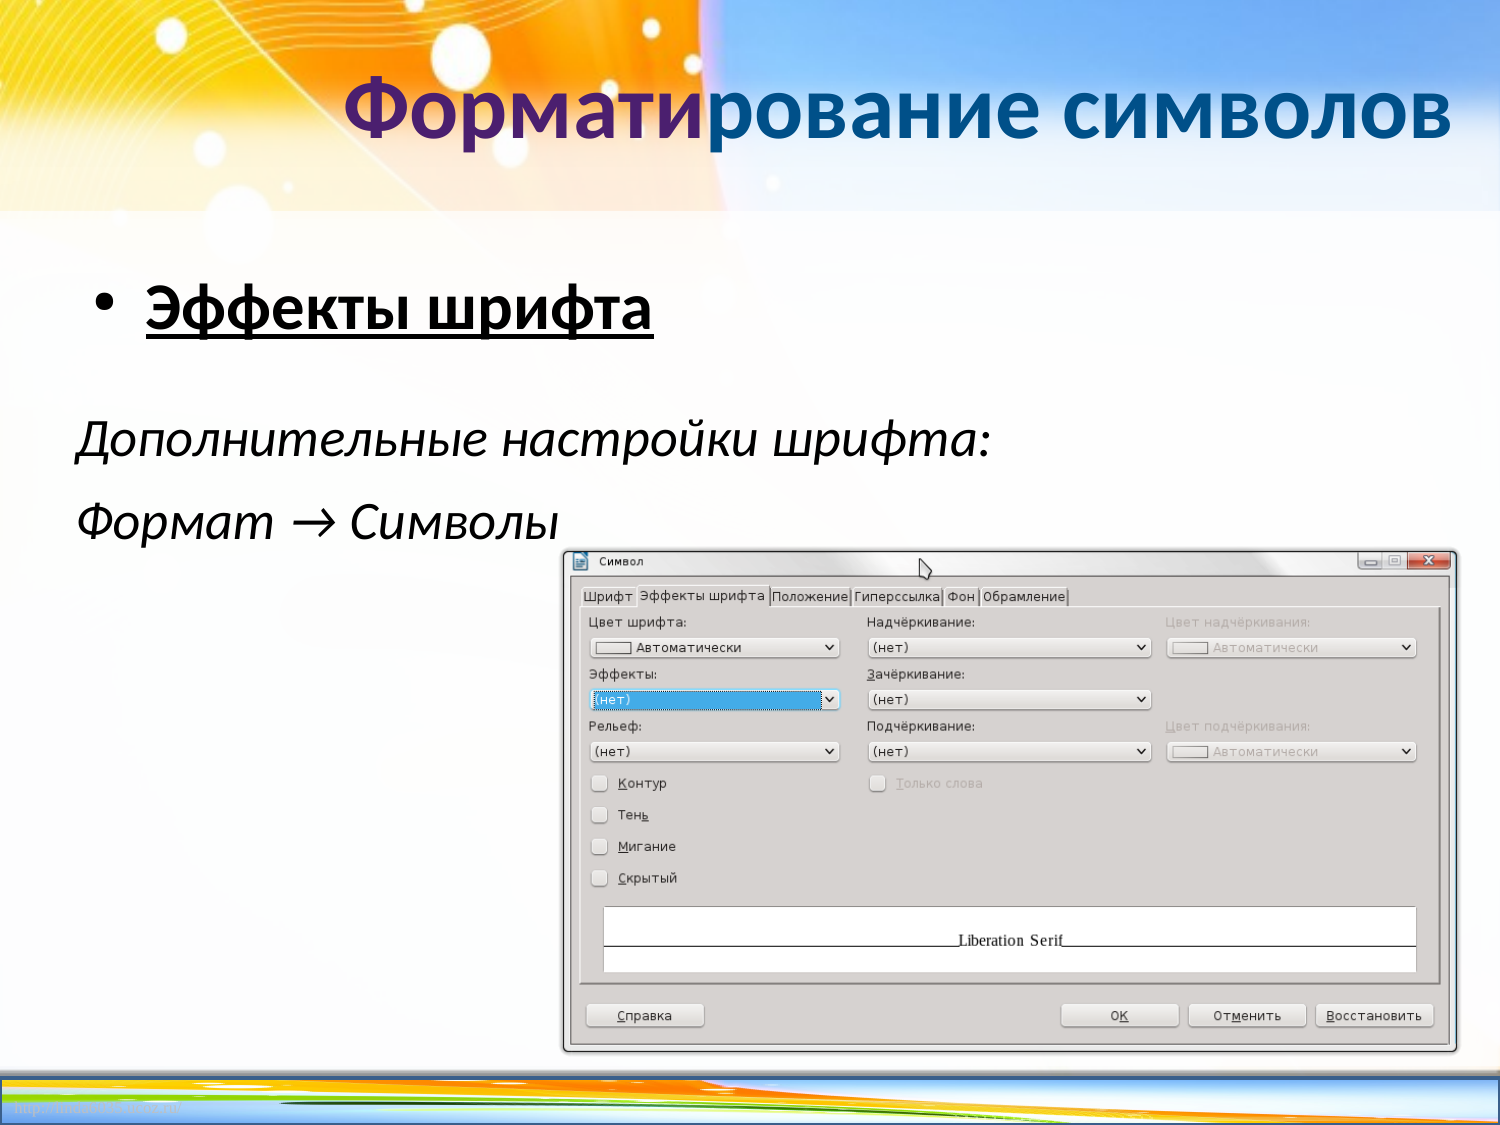

Форматирование символов
# Эффекты шрифта
Дополнительные настройки шрифта:
Формат → Символы